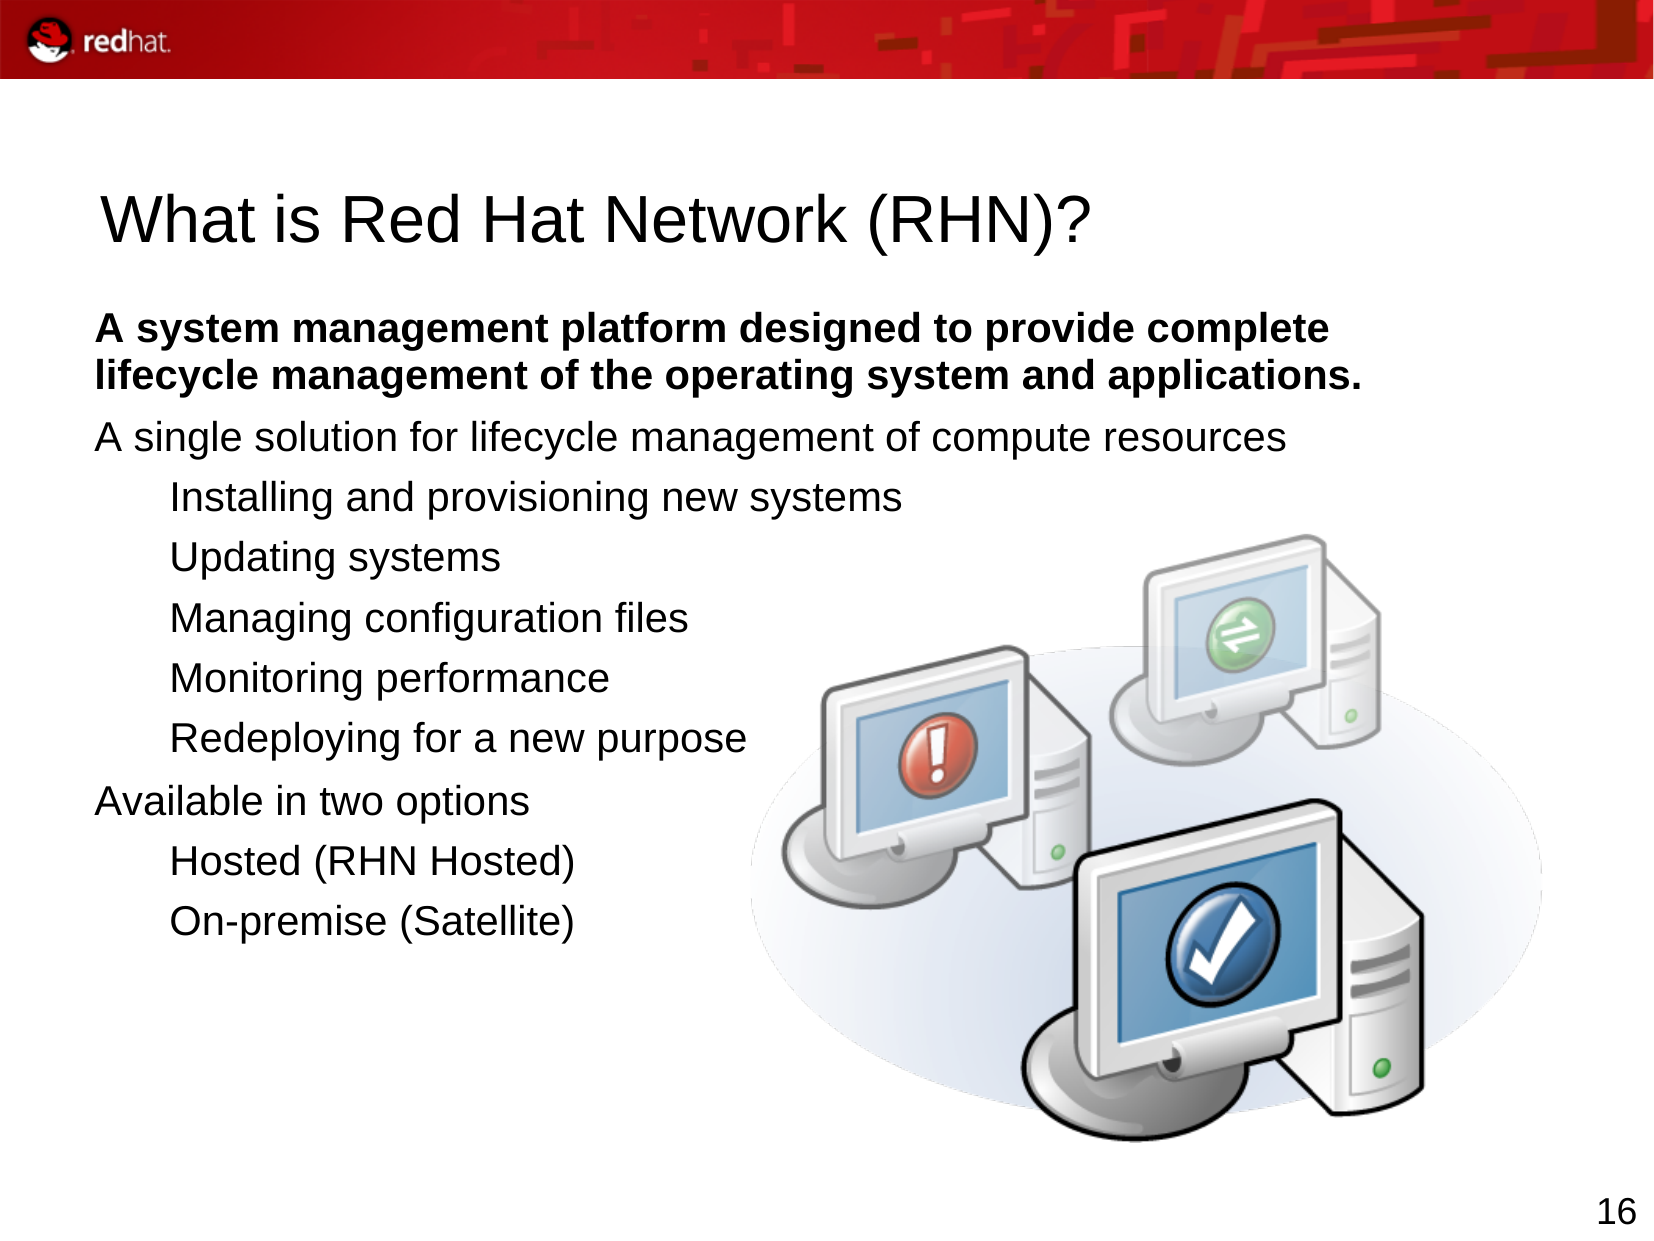

# What is Red Hat Network (RHN)?
A system management platform designed to provide complete lifecycle management of the operating system and applications.
A single solution for lifecycle management of compute resources
Installing and provisioning new systems
Updating systems
Managing configuration files
Monitoring performance
Redeploying for a new purpose
Available in two options
Hosted (RHN Hosted)
On-premise (Satellite)